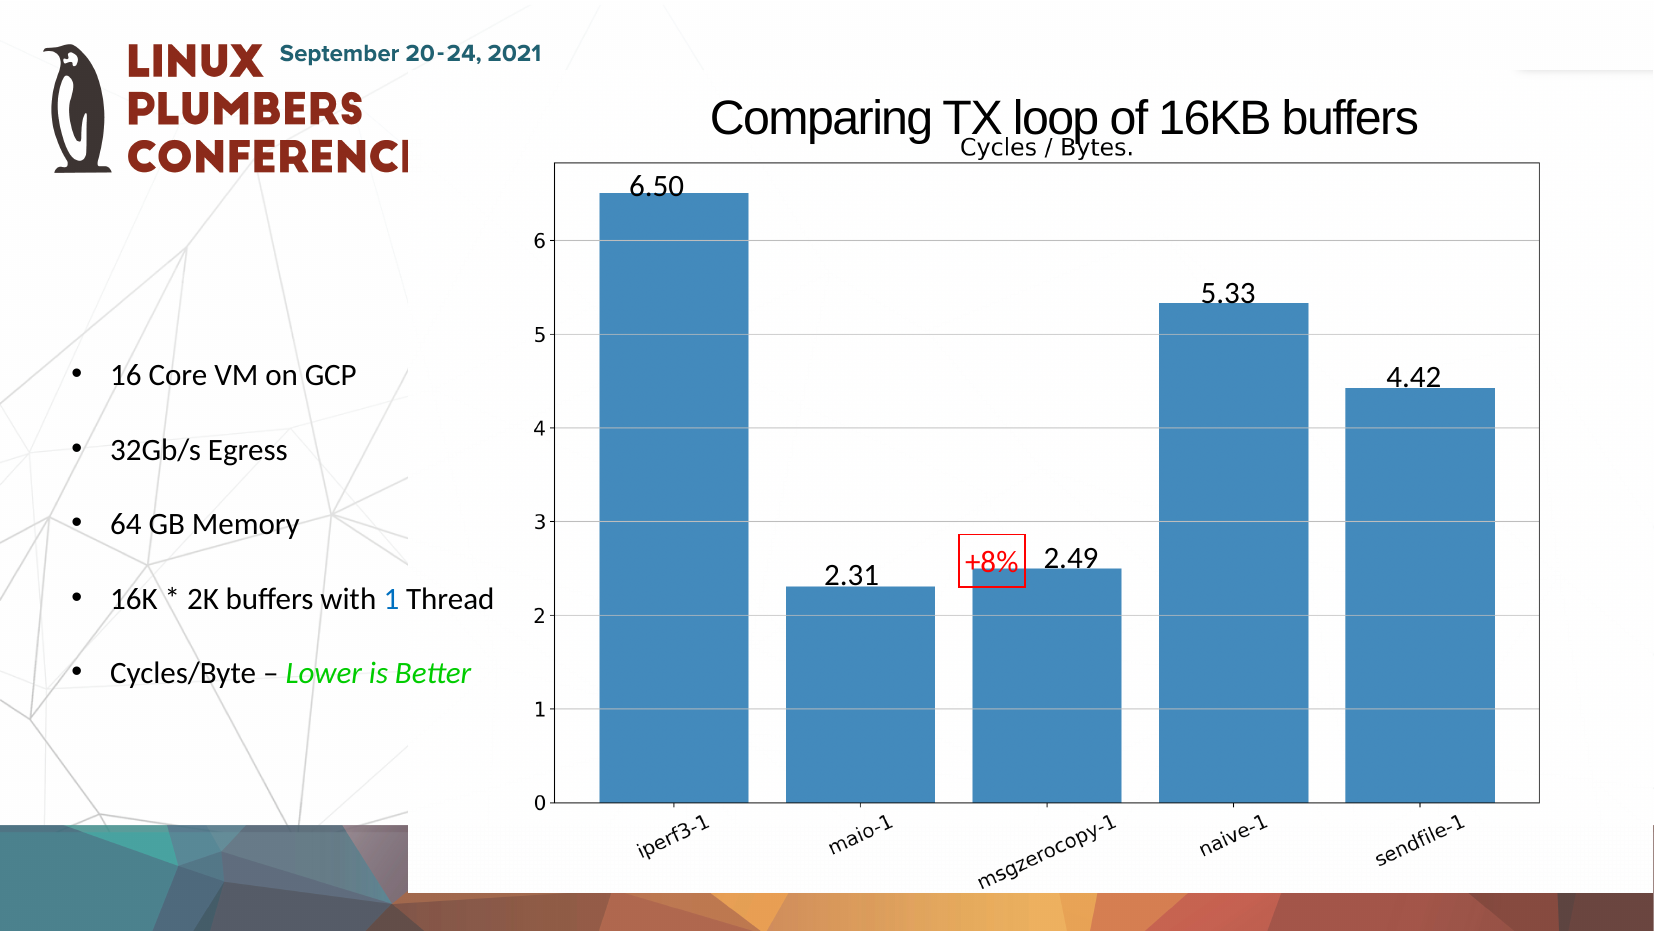

# Comparing TX loop of 16KB buffers
6.50
5.33
16 Core VM on GCP
32Gb/s Egress
64 GB Memory
16K * 2K buffers with 1 Thread
Cycles/Byte – Lower is Better
4.42
2.49
+8%
2.31